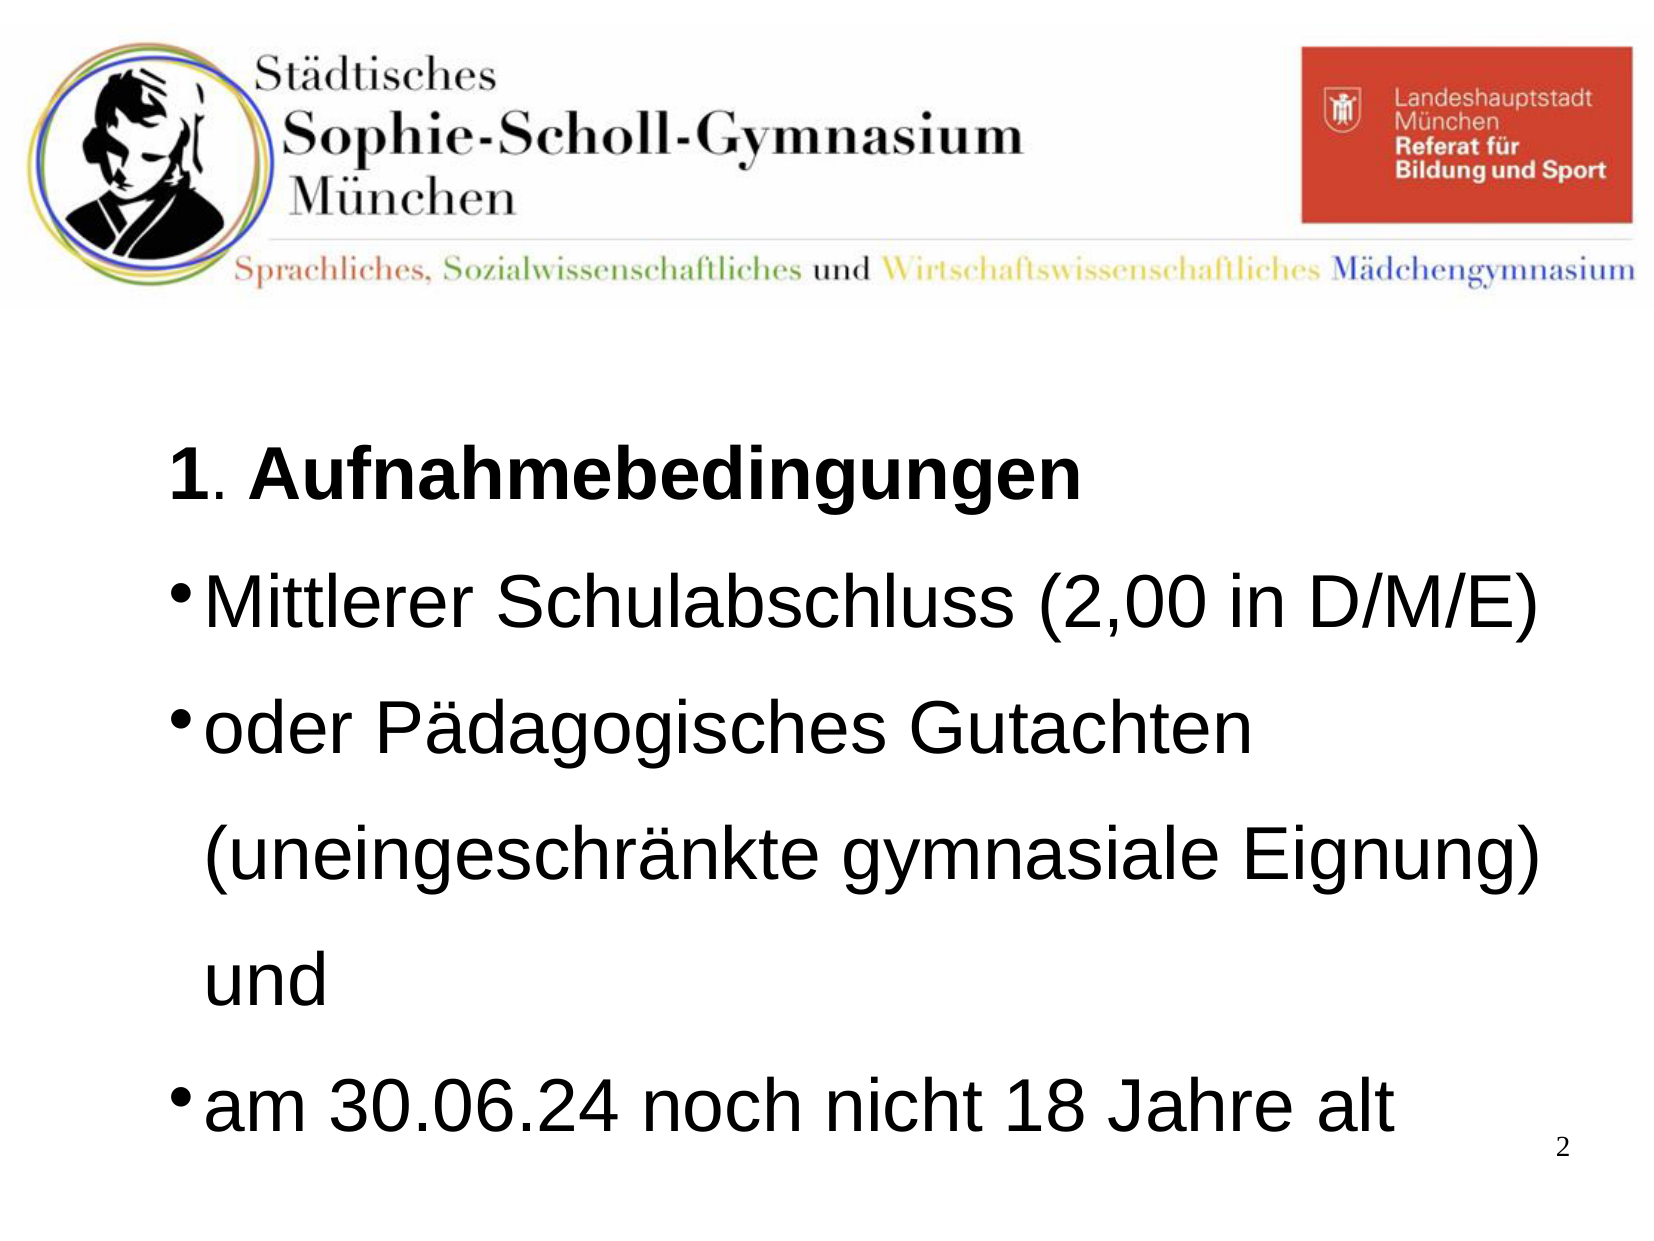

1. Aufnahmebedingungen
Mittlerer Schulabschluss (2,00 in D/M/E)
oder Pädagogisches Gutachten (uneingeschränkte gymnasiale Eignung) und
am 30.06.24 noch nicht 18 Jahre alt
2